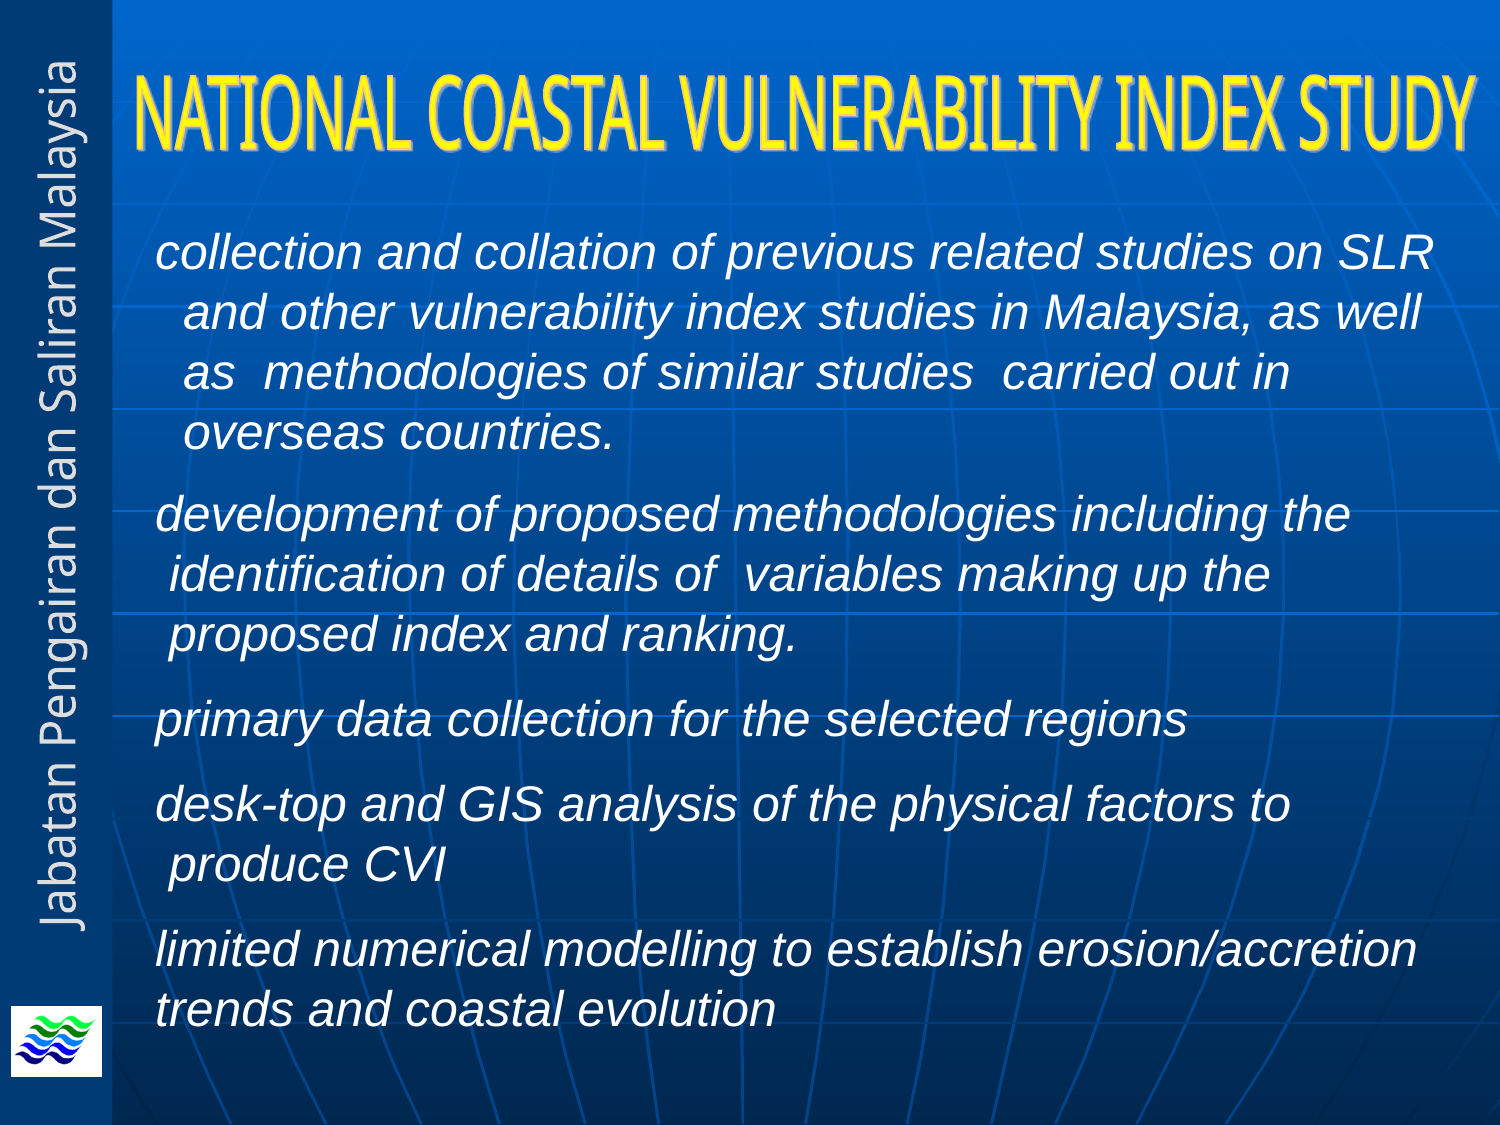

NATIONAL COASTAL VULNERABILITY INDEX STUDY
 collection and collation of previous related studies on SLR
 and other vulnerability index studies in Malaysia, as well
 as methodologies of similar studies carried out in
 overseas countries.
 development of proposed methodologies including the
 identification of details of variables making up the
 proposed index and ranking.
 primary data collection for the selected regions
 desk-top and GIS analysis of the physical factors to
 produce CVI
 limited numerical modelling to establish erosion/accretion
 trends and coastal evolution
Jabatan Pengairan dan Saliran Malaysia